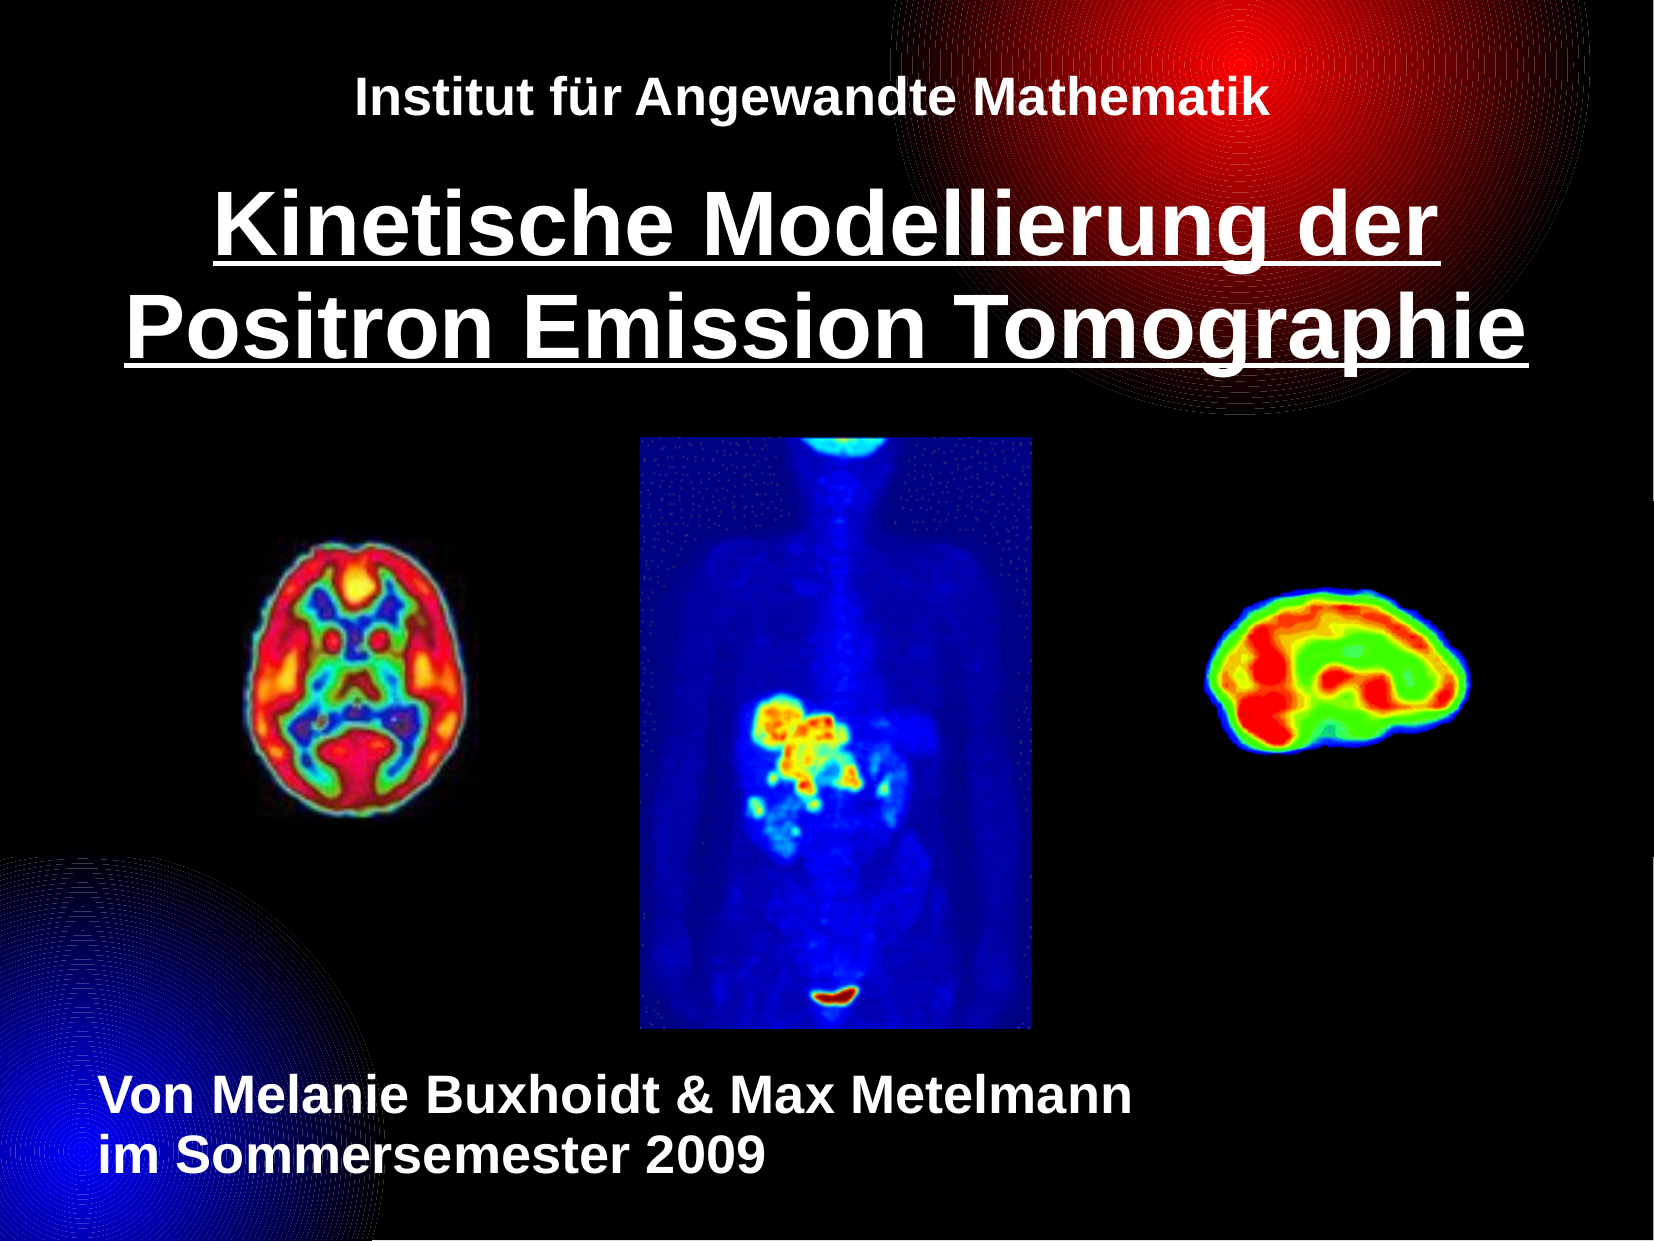

Institut für Angewandte Mathematik
Kinetische Modellierung der Positron Emission Tomographie
Von Melanie Buxhoidt & Max Metelmann
im Sommersemester 2009